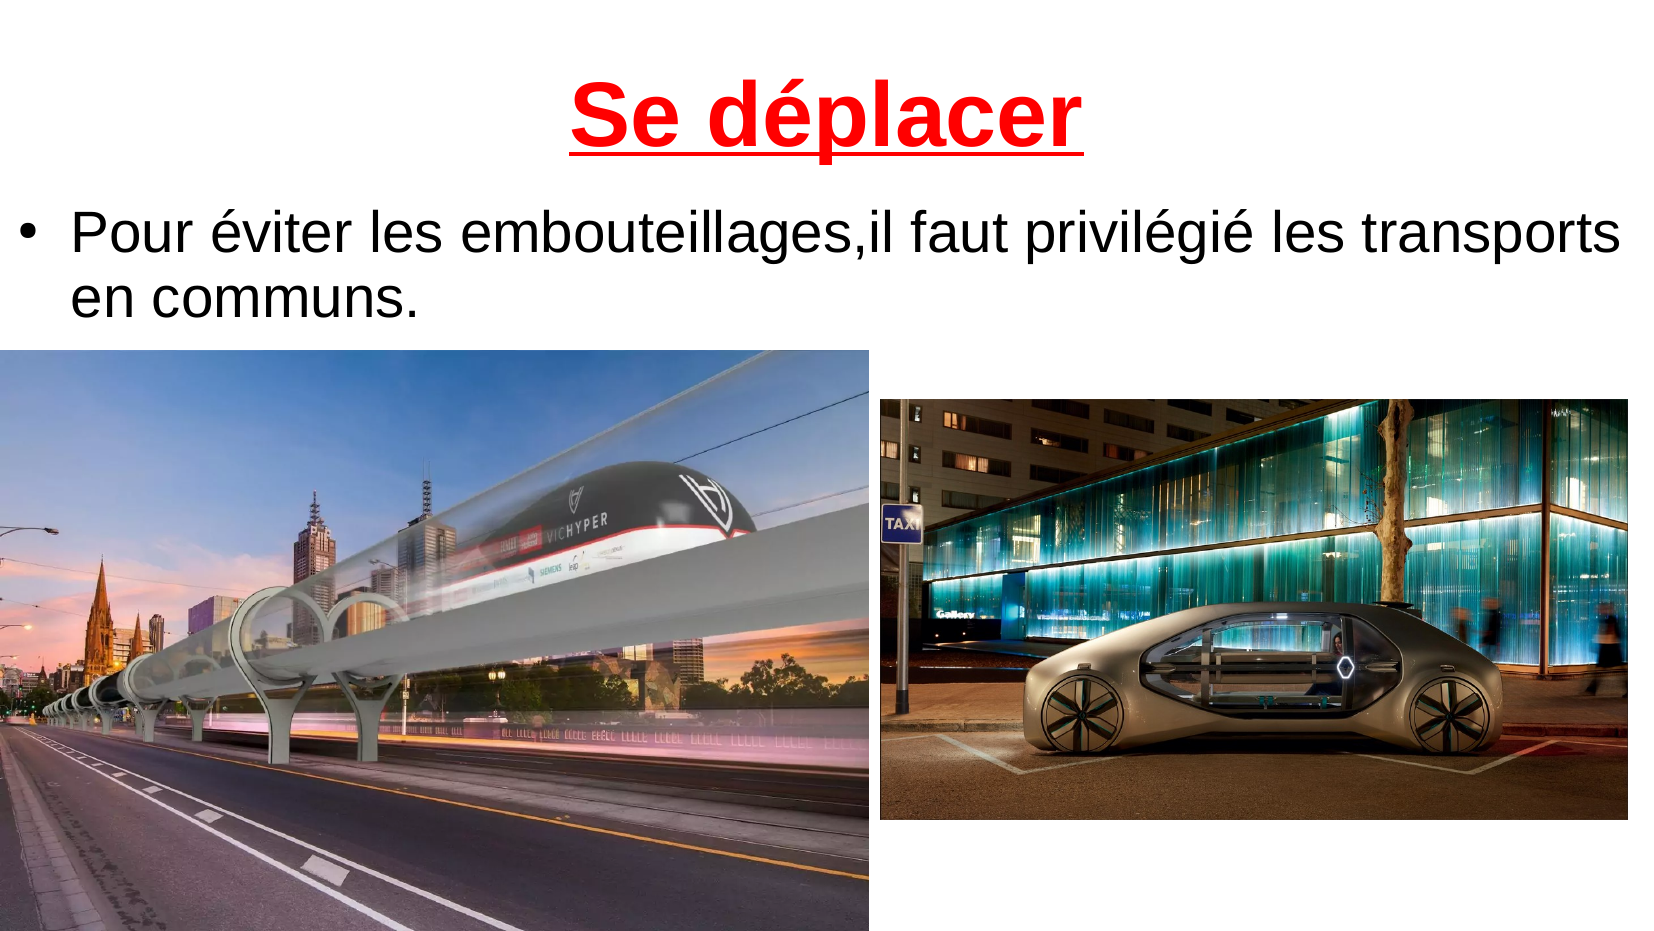

# Se déplacer
Pour éviter les embouteillages,il faut privilégié les transports en communs.